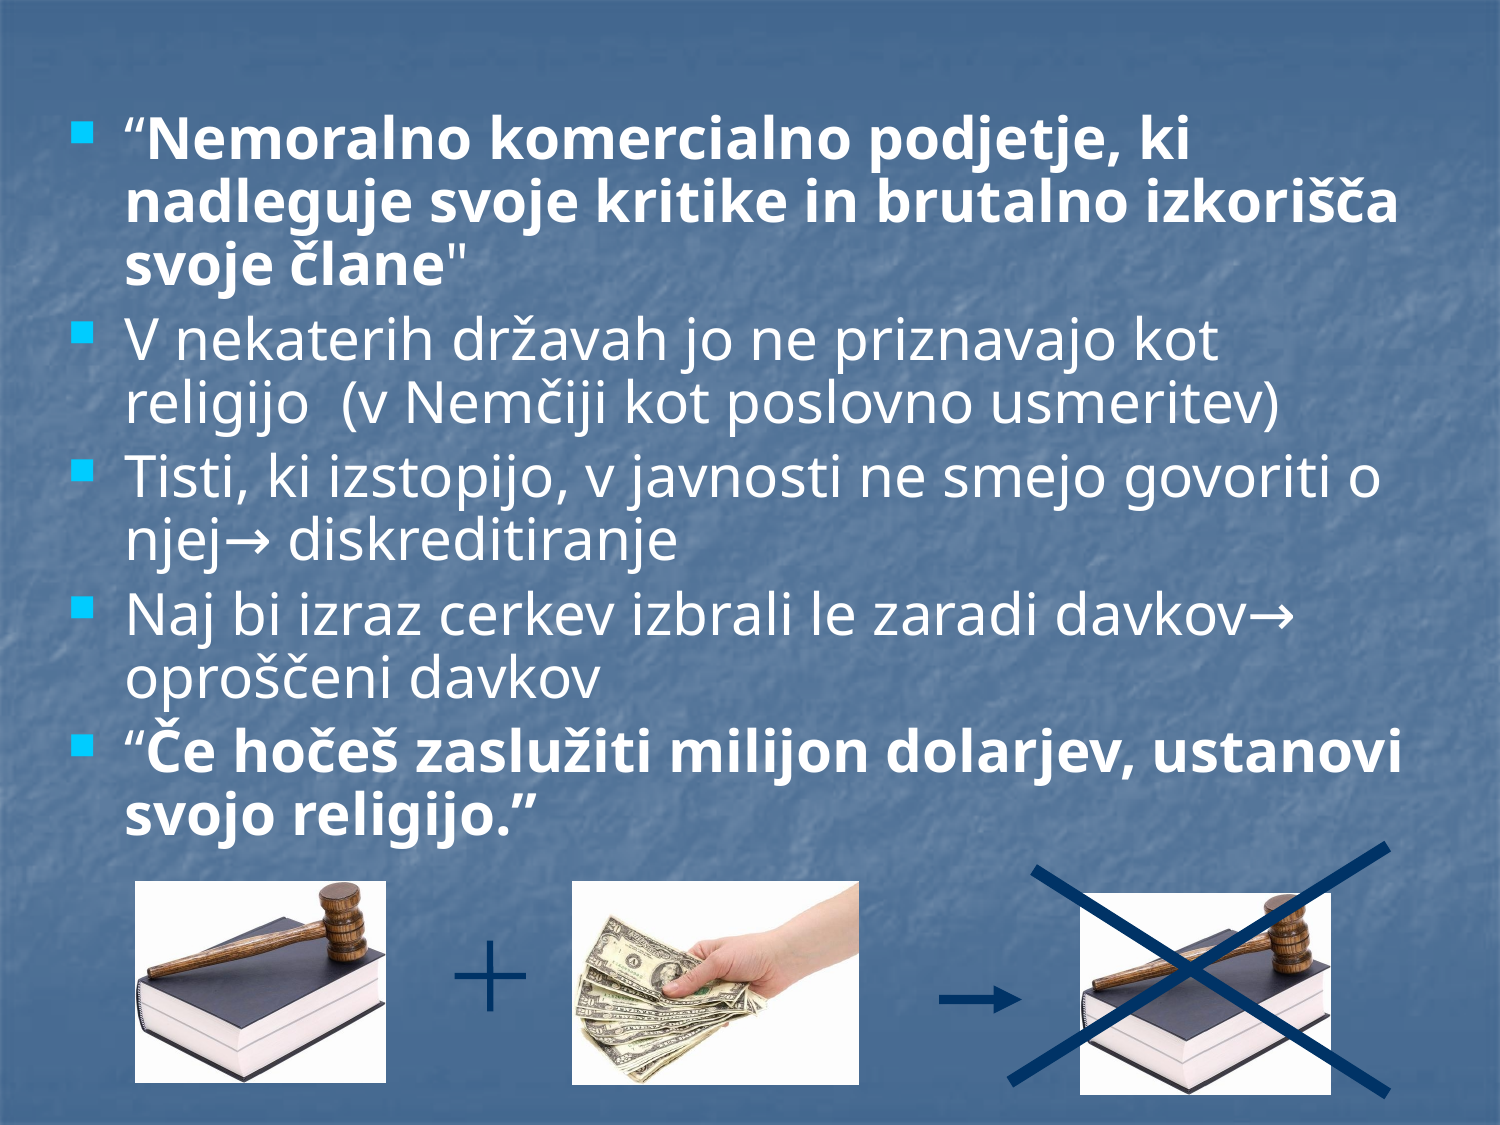

# “Nemoralno komercialno podjetje, ki nadleguje svoje kritike in brutalno izkorišča svoje člane"
V nekaterih državah jo ne priznavajo kot religijo (v Nemčiji kot poslovno usmeritev)
Tisti, ki izstopijo, v javnosti ne smejo govoriti o njej→ diskreditiranje
Naj bi izraz cerkev izbrali le zaradi davkov→ oproščeni davkov
“Če hočeš zaslužiti milijon dolarjev, ustanovi svojo religijo.”